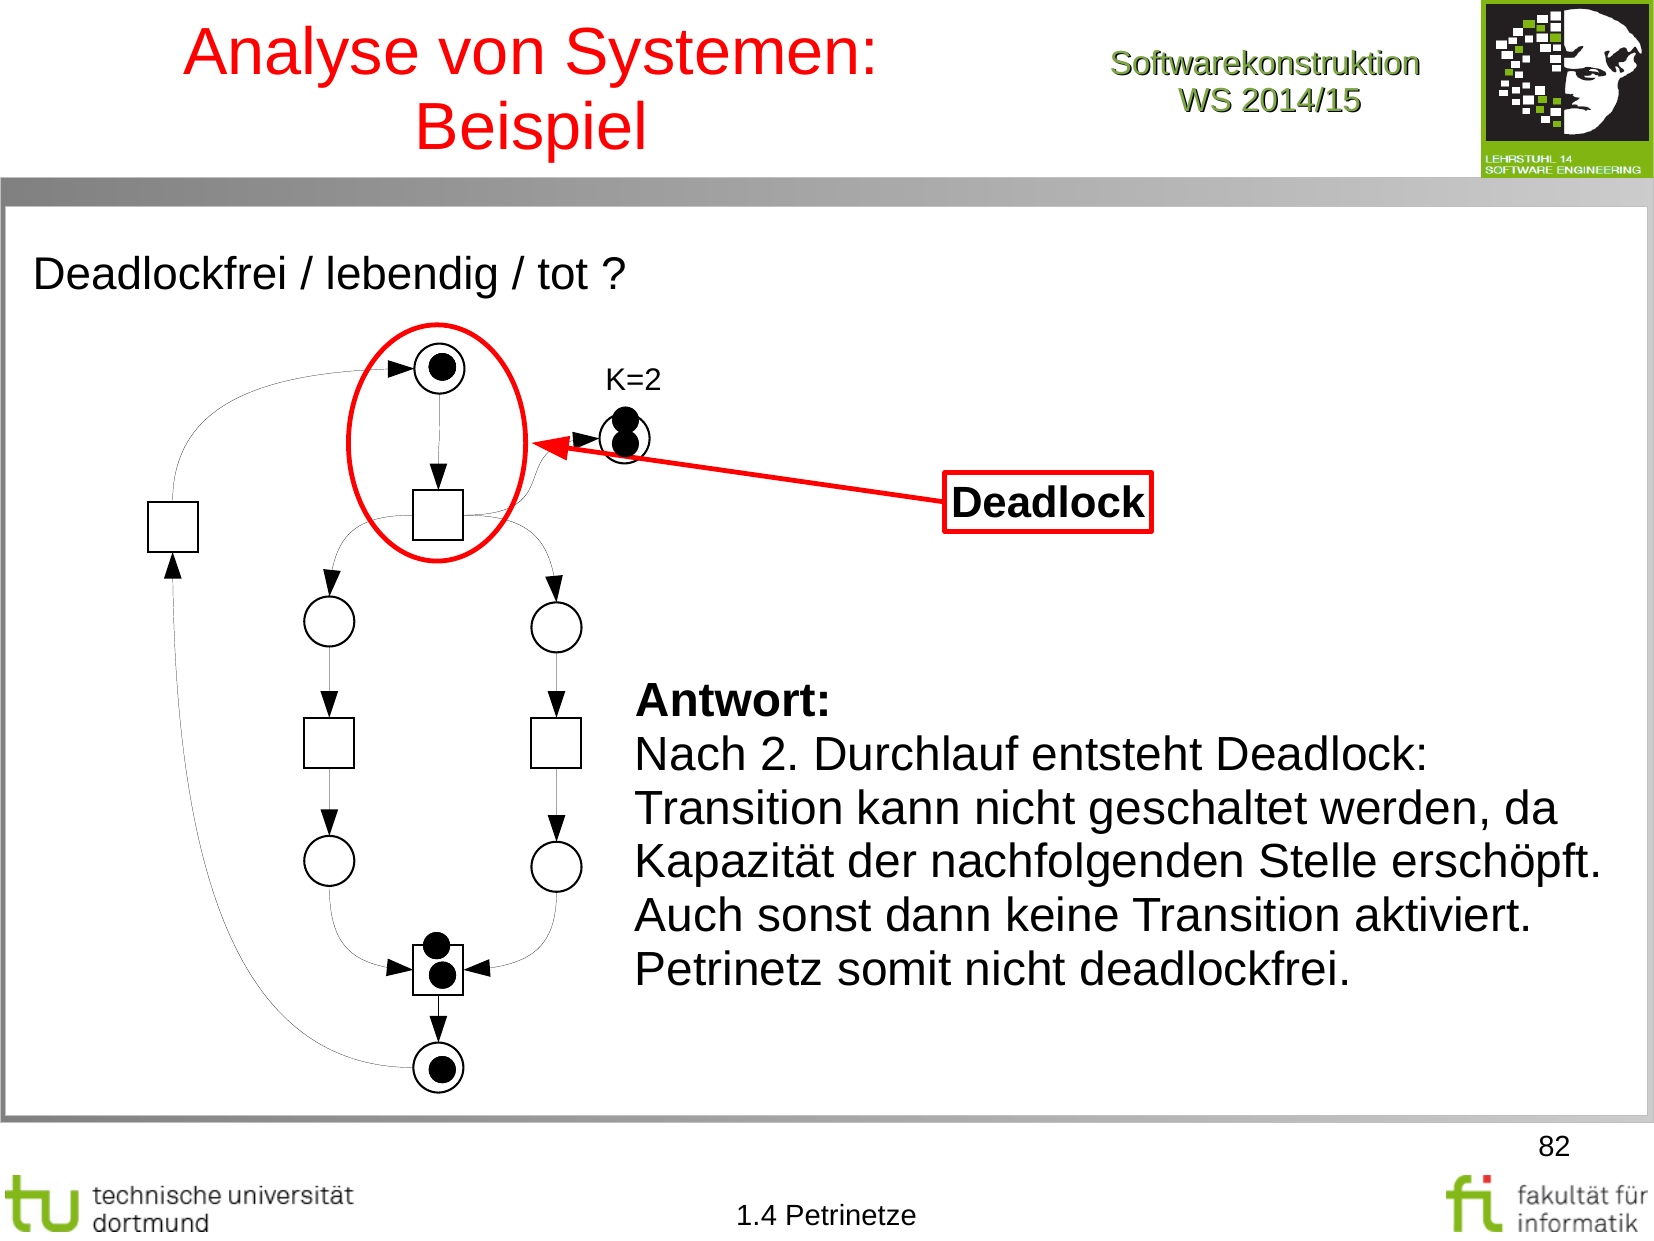

# Analyse von Systemen: Beispiel
Deadlockfrei / lebendig / tot ?
K=2
Deadlock
Antwort:
Nach 2. Durchlauf entsteht Deadlock: Transition kann nicht geschaltet werden, da Kapazität der nachfolgenden Stelle erschöpft.
Auch sonst dann keine Transition aktiviert.
Petrinetz somit nicht deadlockfrei.
82
1.4 Petrinetze